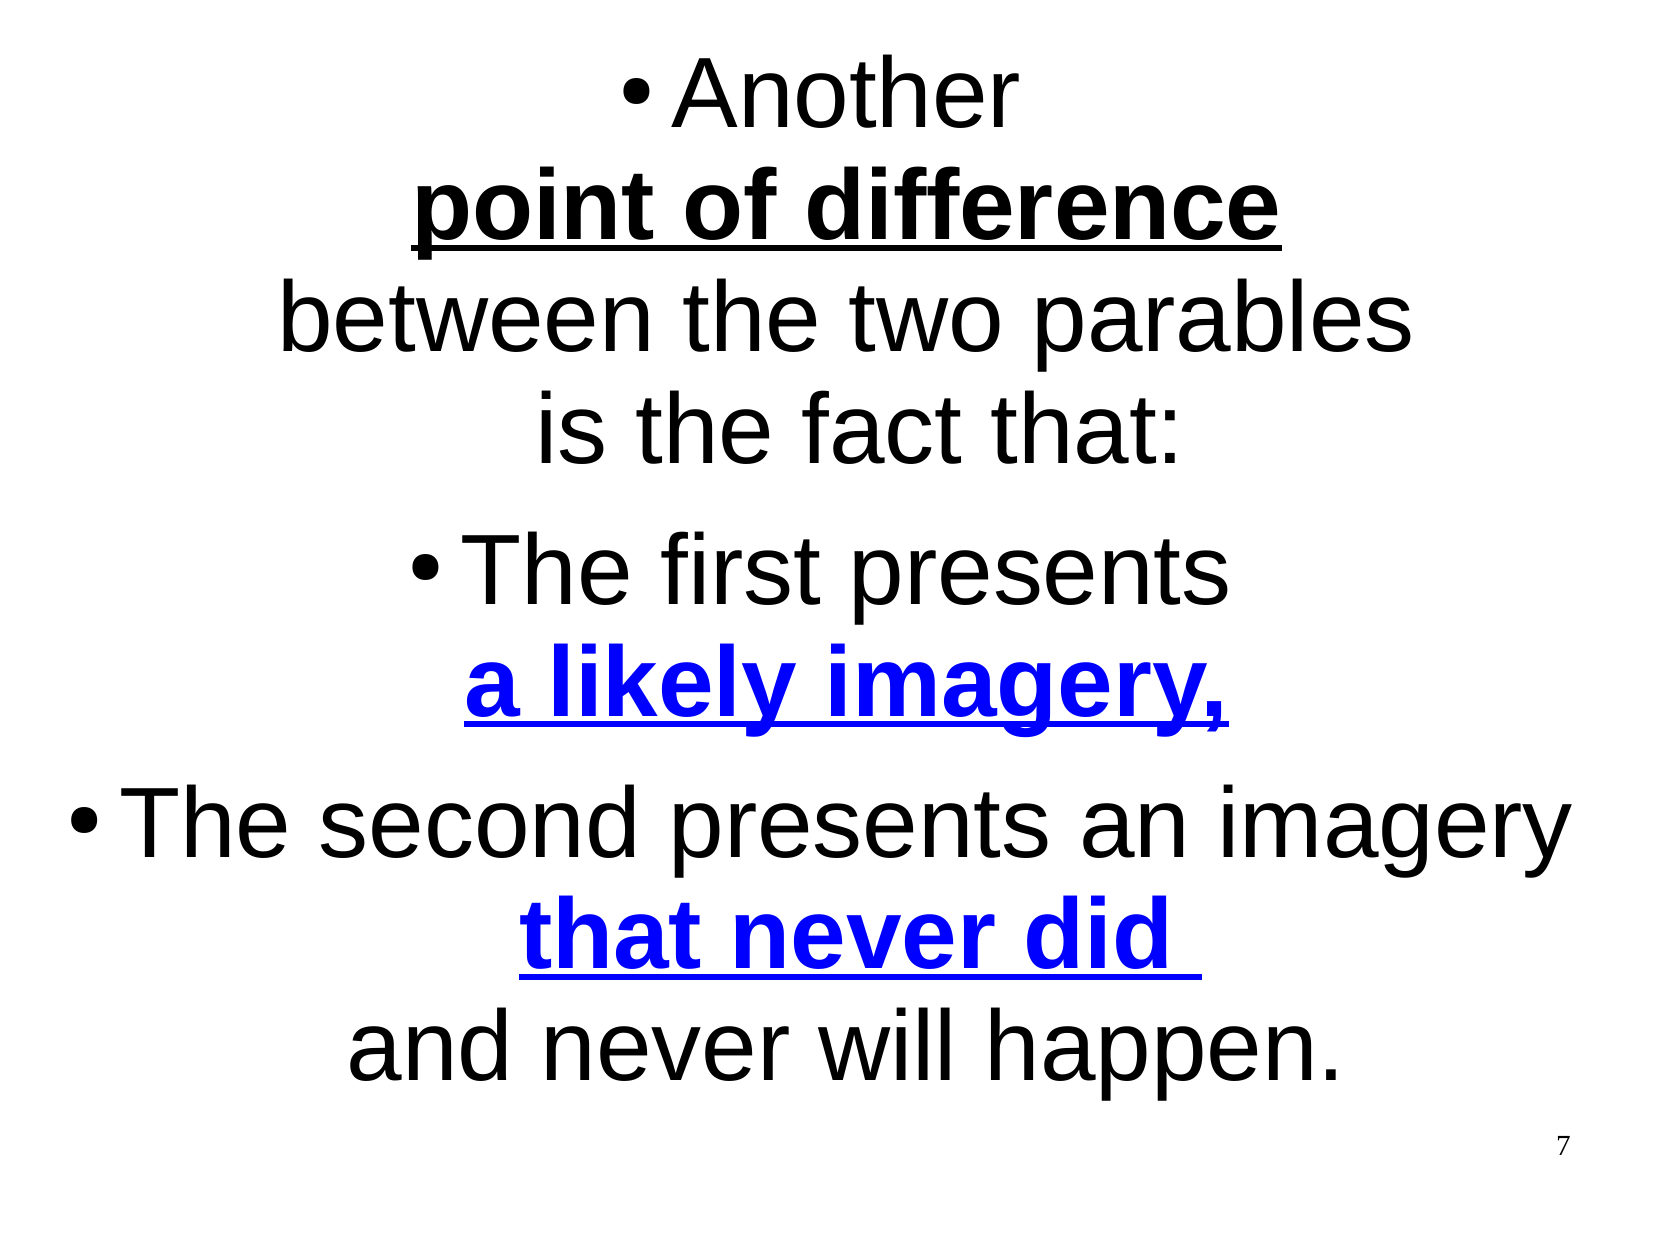

# Another point of difference between the two parables is the fact that:
The first presents
a likely imagery,
The second presents an imagery
that never did
and never will happen.
7